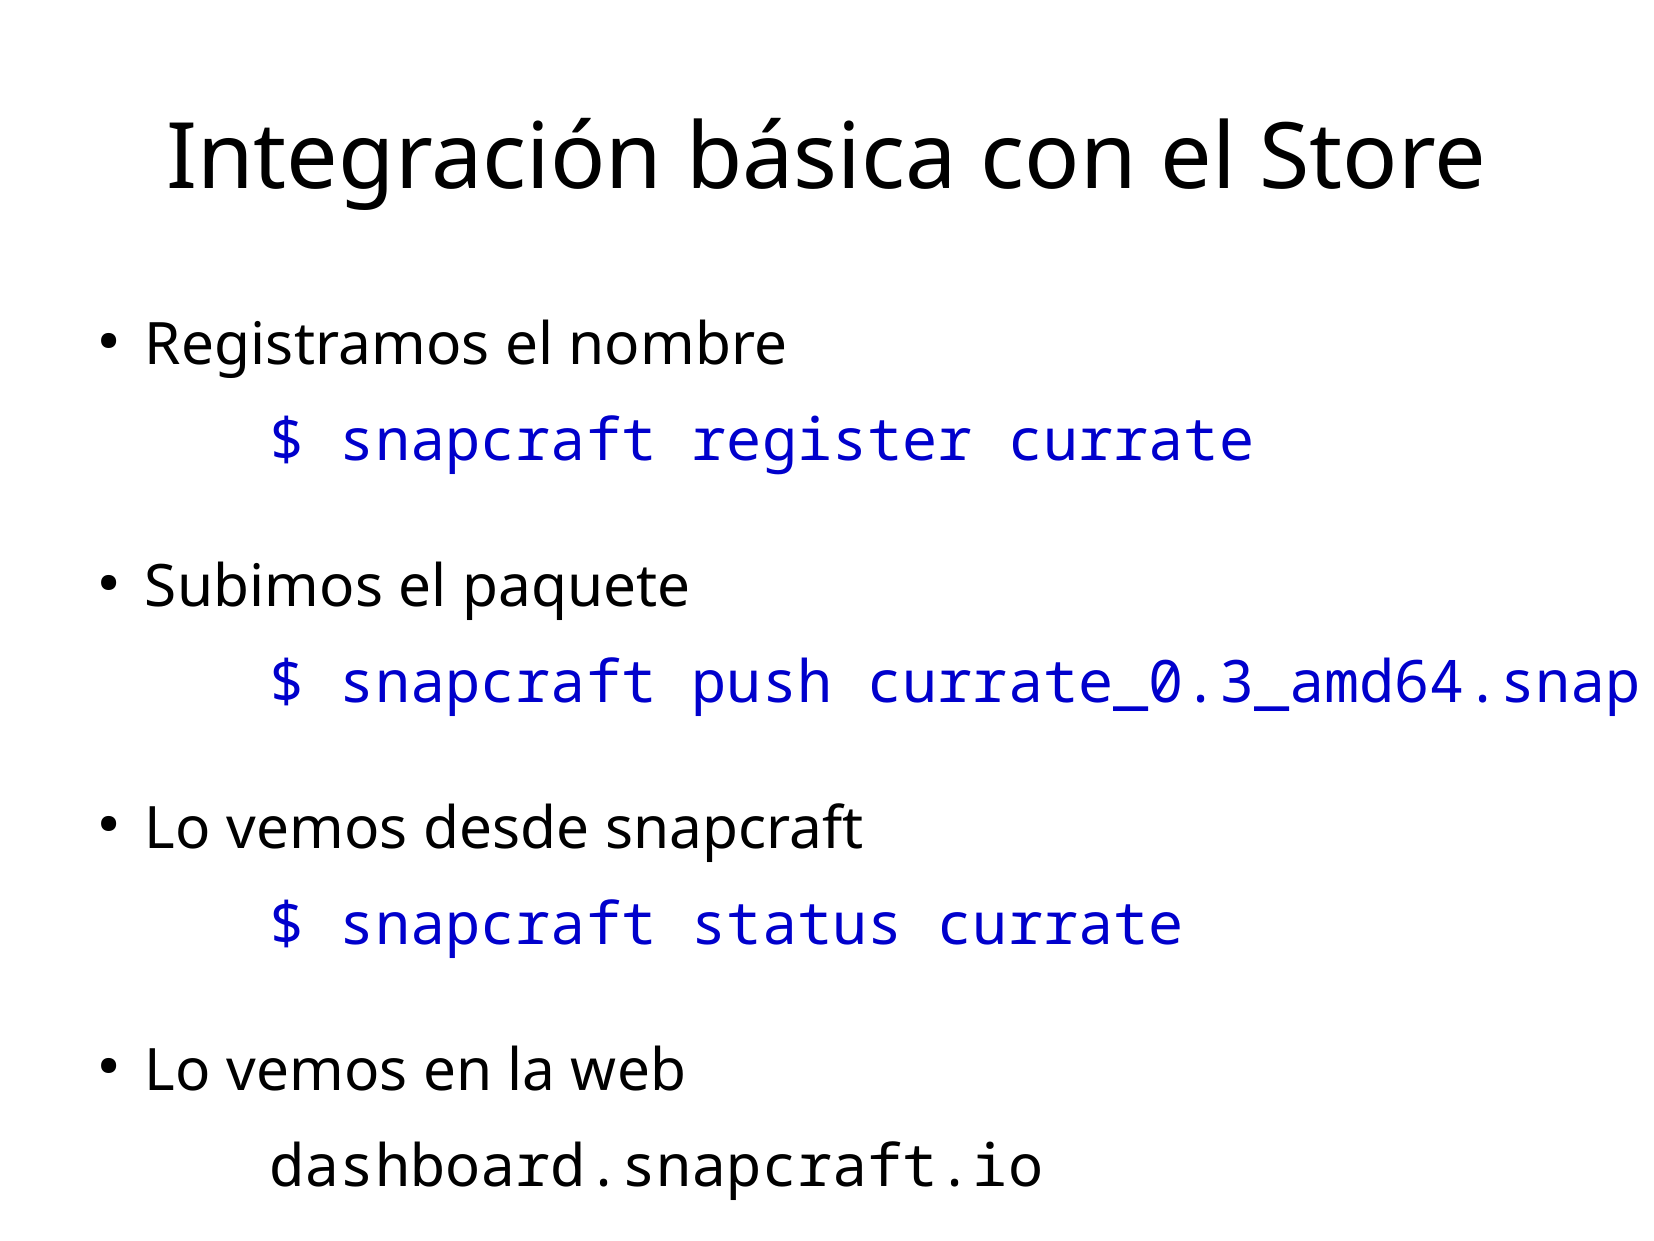

# Integración básica con el Store
Registramos el nombre
$ snapcraft register currate
Subimos el paquete
$ snapcraft push currate_0.3_amd64.snap
Lo vemos desde snapcraft
$ snapcraft status currate
Lo vemos en la web
dashboard.snapcraft.io